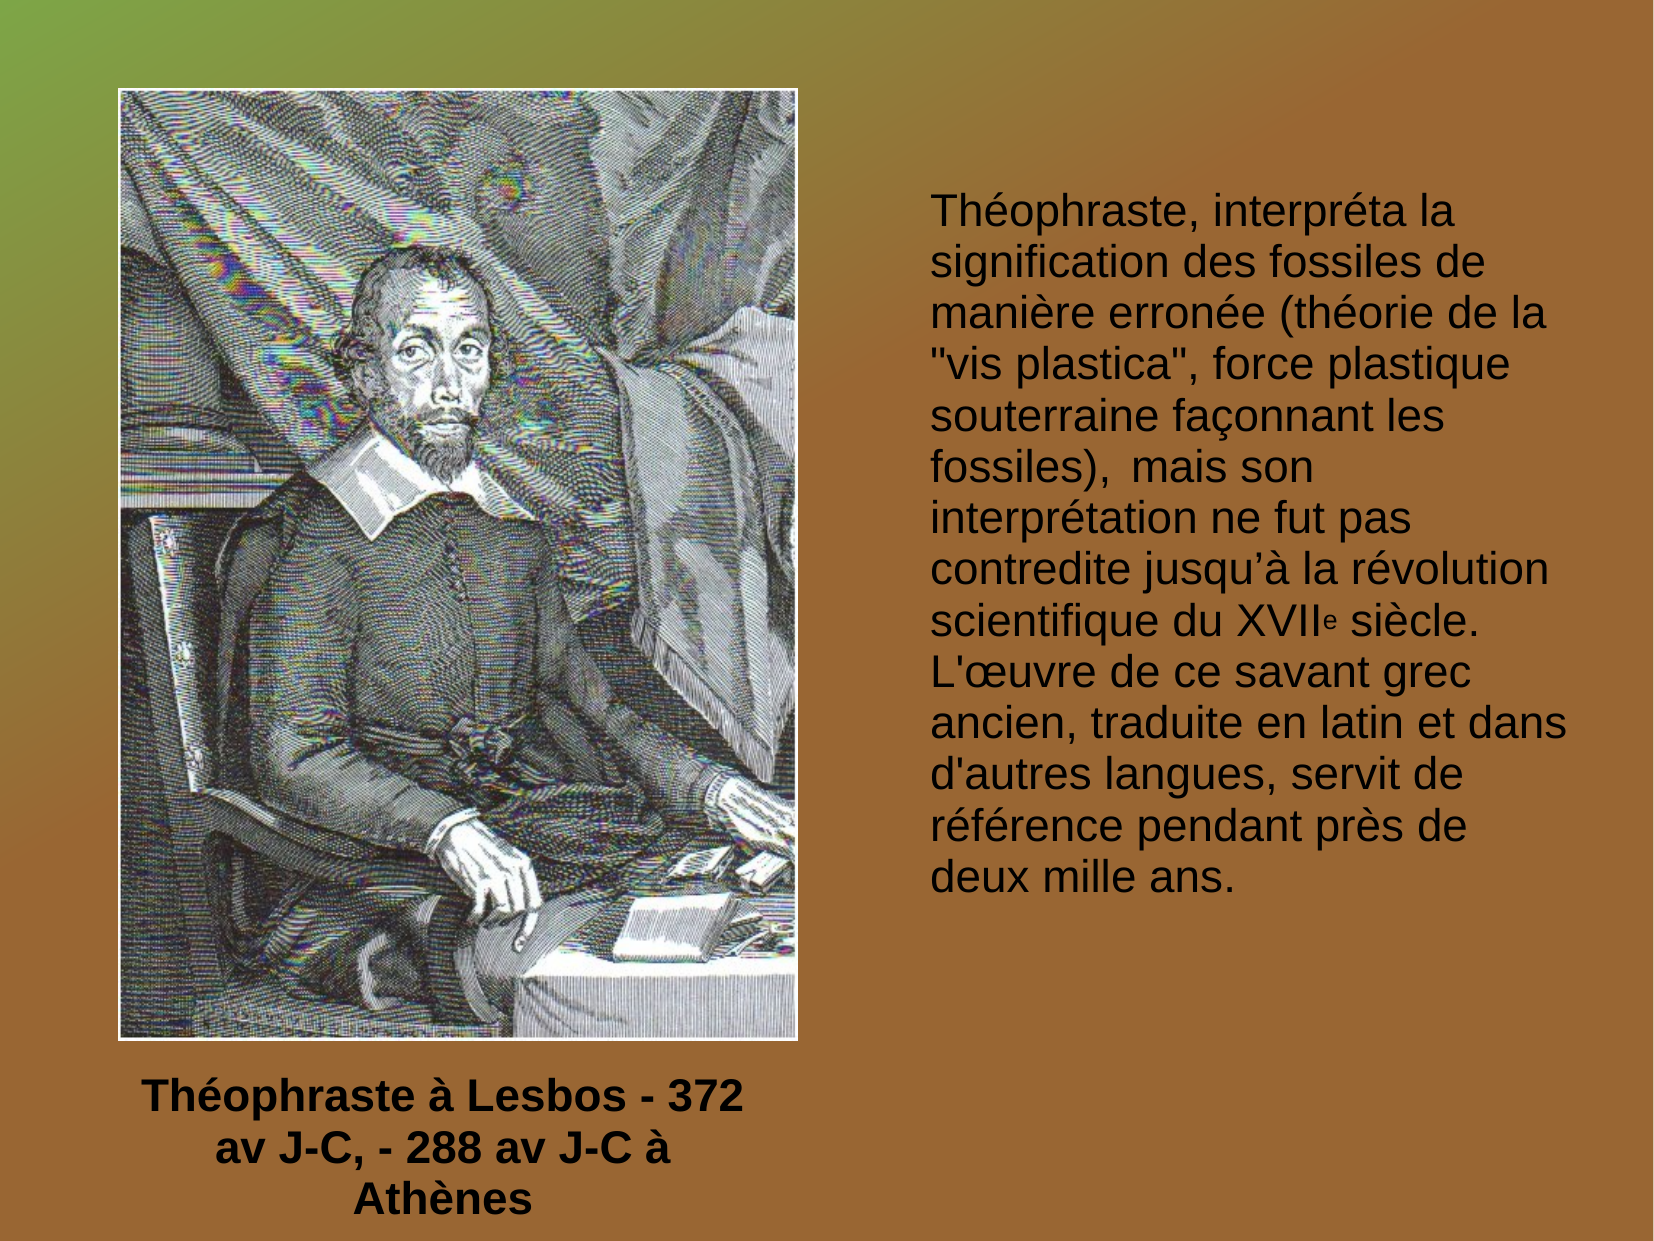

Théophraste, interpréta la signification des fossiles de manière erronée (théorie de la "vis plastica", force plastique souterraine façonnant les fossiles), mais son interprétation ne fut pas contredite jusqu’à la révolution scientifique du XVIIe siècle.
L'œuvre de ce savant grec ancien, traduite en latin et dans d'autres langues, servit de référence pendant près de deux mille ans.
Théophraste à Lesbos - 372 av J-C, - 288 av J-C à Athènes